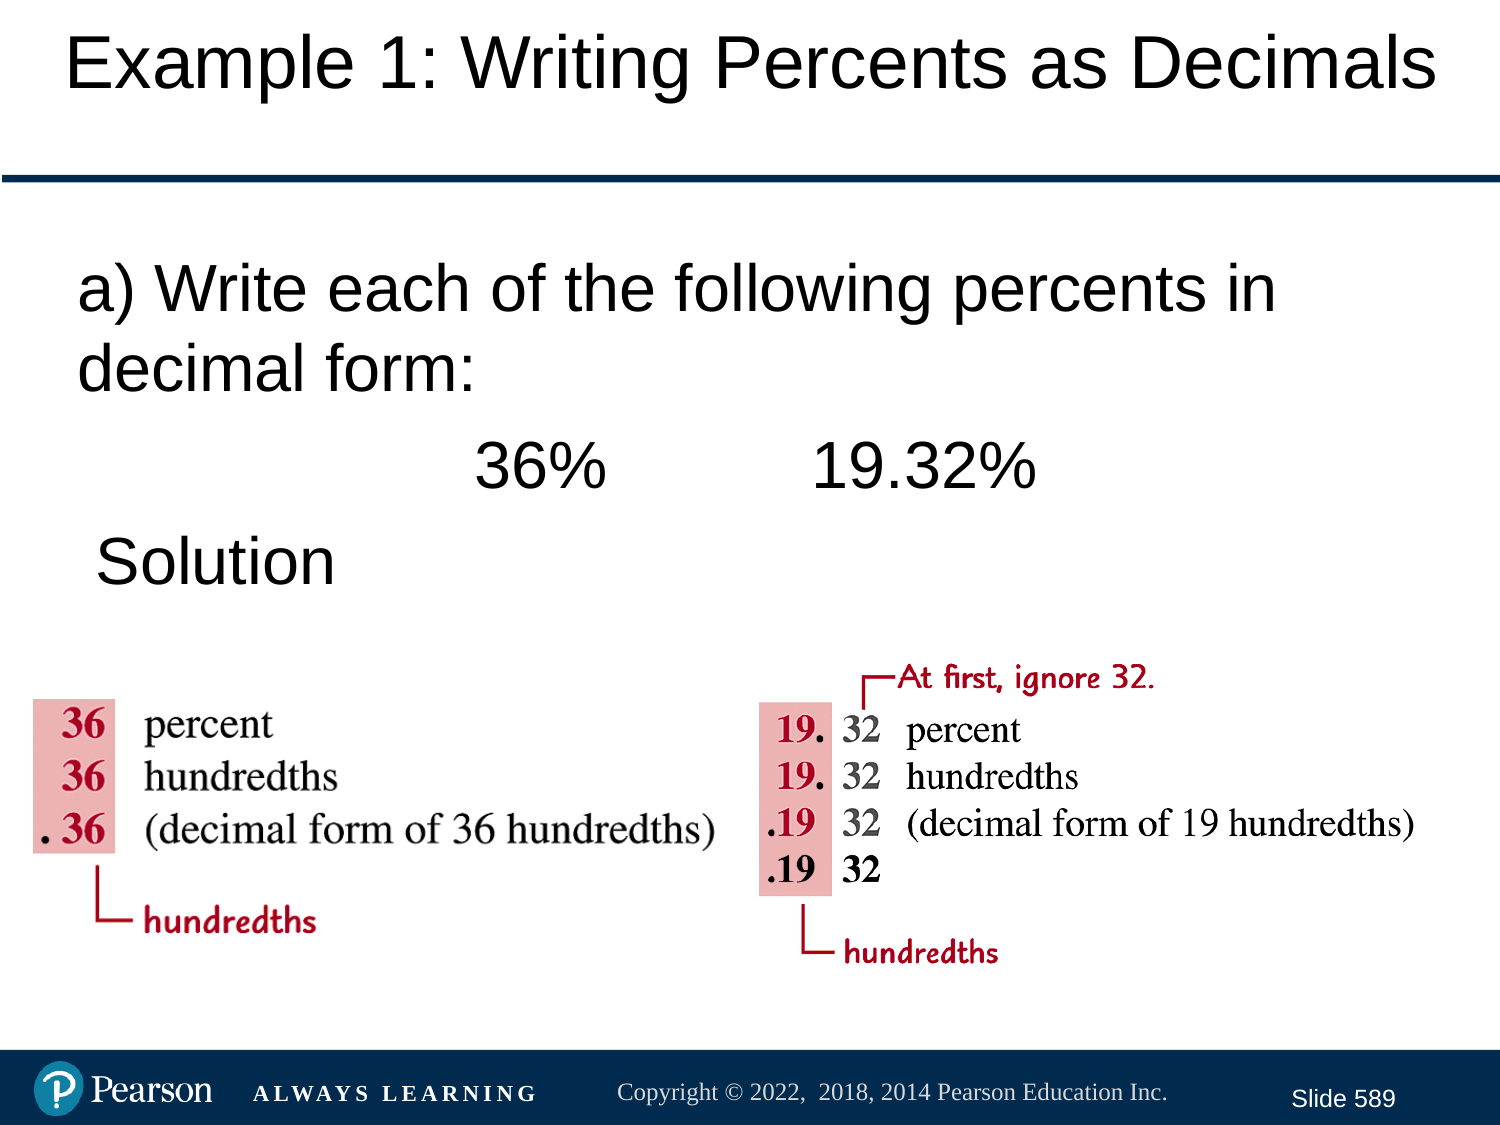

# Example 1: Writing Percents as Decimals
a) Write each of the following percents in decimal form:
36% 	 	 19.32%
 Solution